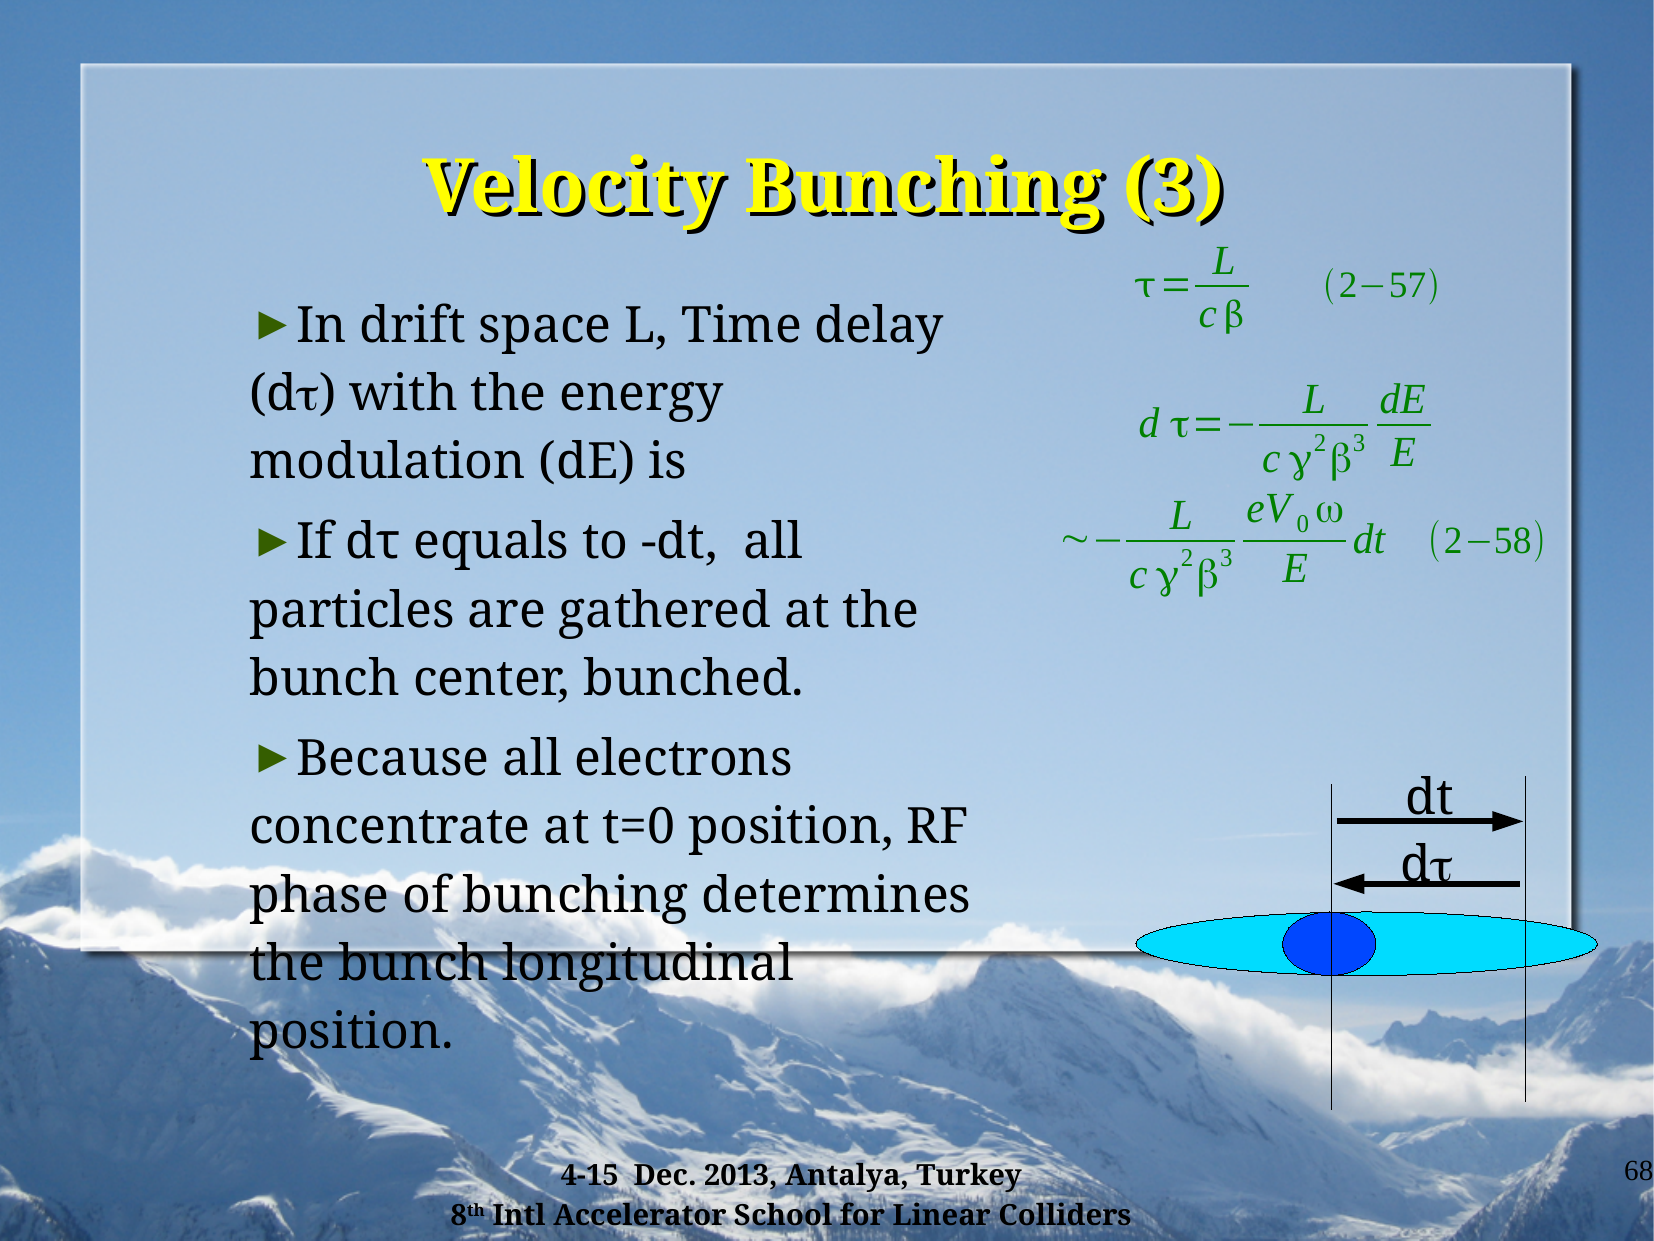

Velocity Bunching (3)
# In drift space L, Time delay (dt) with the energy modulation (dE) is
If dτ equals to -dt, all particles are gathered at the bunch center, bunched.
Because all electrons concentrate at t=0 position, RF phase of bunching determines the bunch longitudinal position.
dt
dt
68